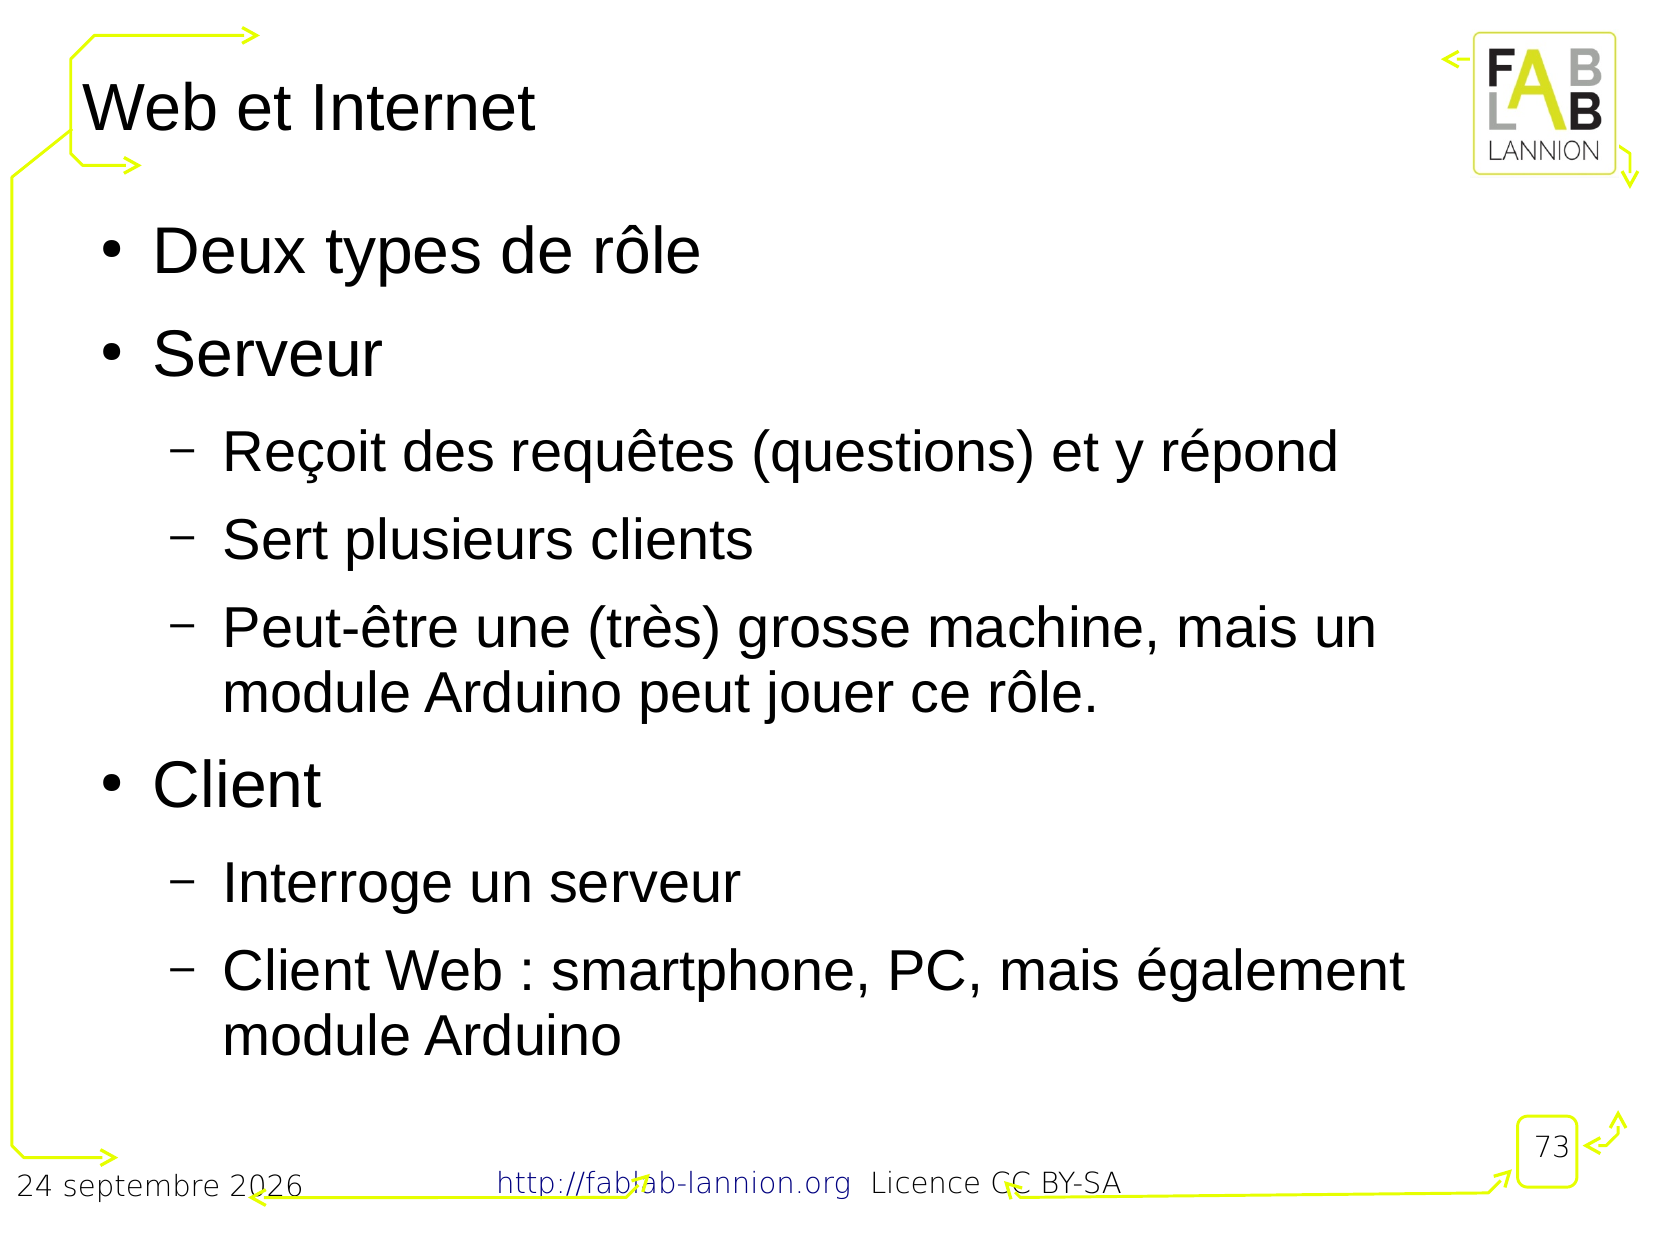

# Web et Internet
Deux types de rôle
Serveur
Reçoit des requêtes (questions) et y répond
Sert plusieurs clients
Peut-être une (très) grosse machine, mais un module Arduino peut jouer ce rôle.
Client
Interroge un serveur
Client Web : smartphone, PC, mais également module Arduino
73